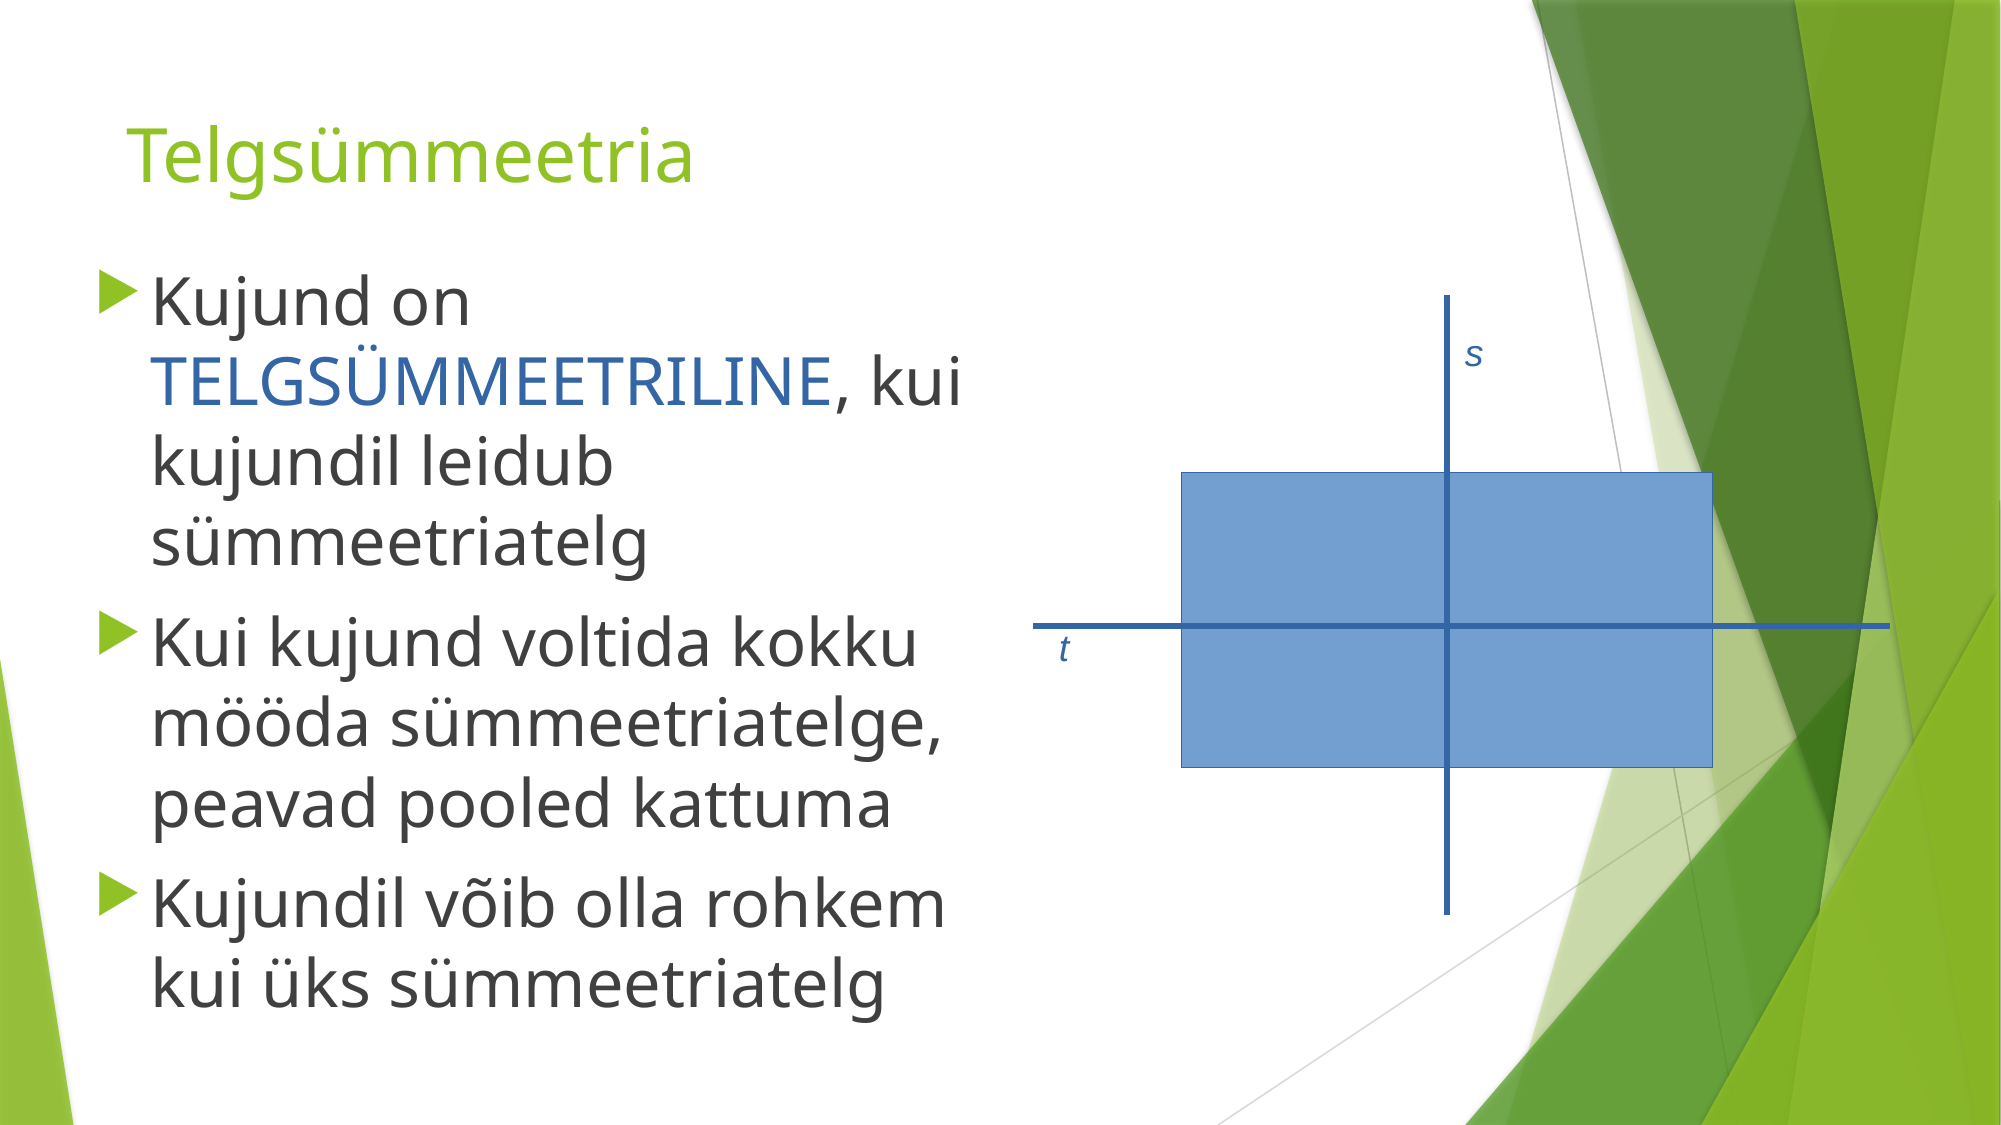

# Telgsümmeetria
Kujund on TELGSÜMMEETRILINE, kui kujundil leidub sümmeetriatelg
Kui kujund voltida kokku mööda sümmeetriatelge, peavad pooled kattuma
Kujundil võib olla rohkem kui üks sümmeetriatelg
s
t